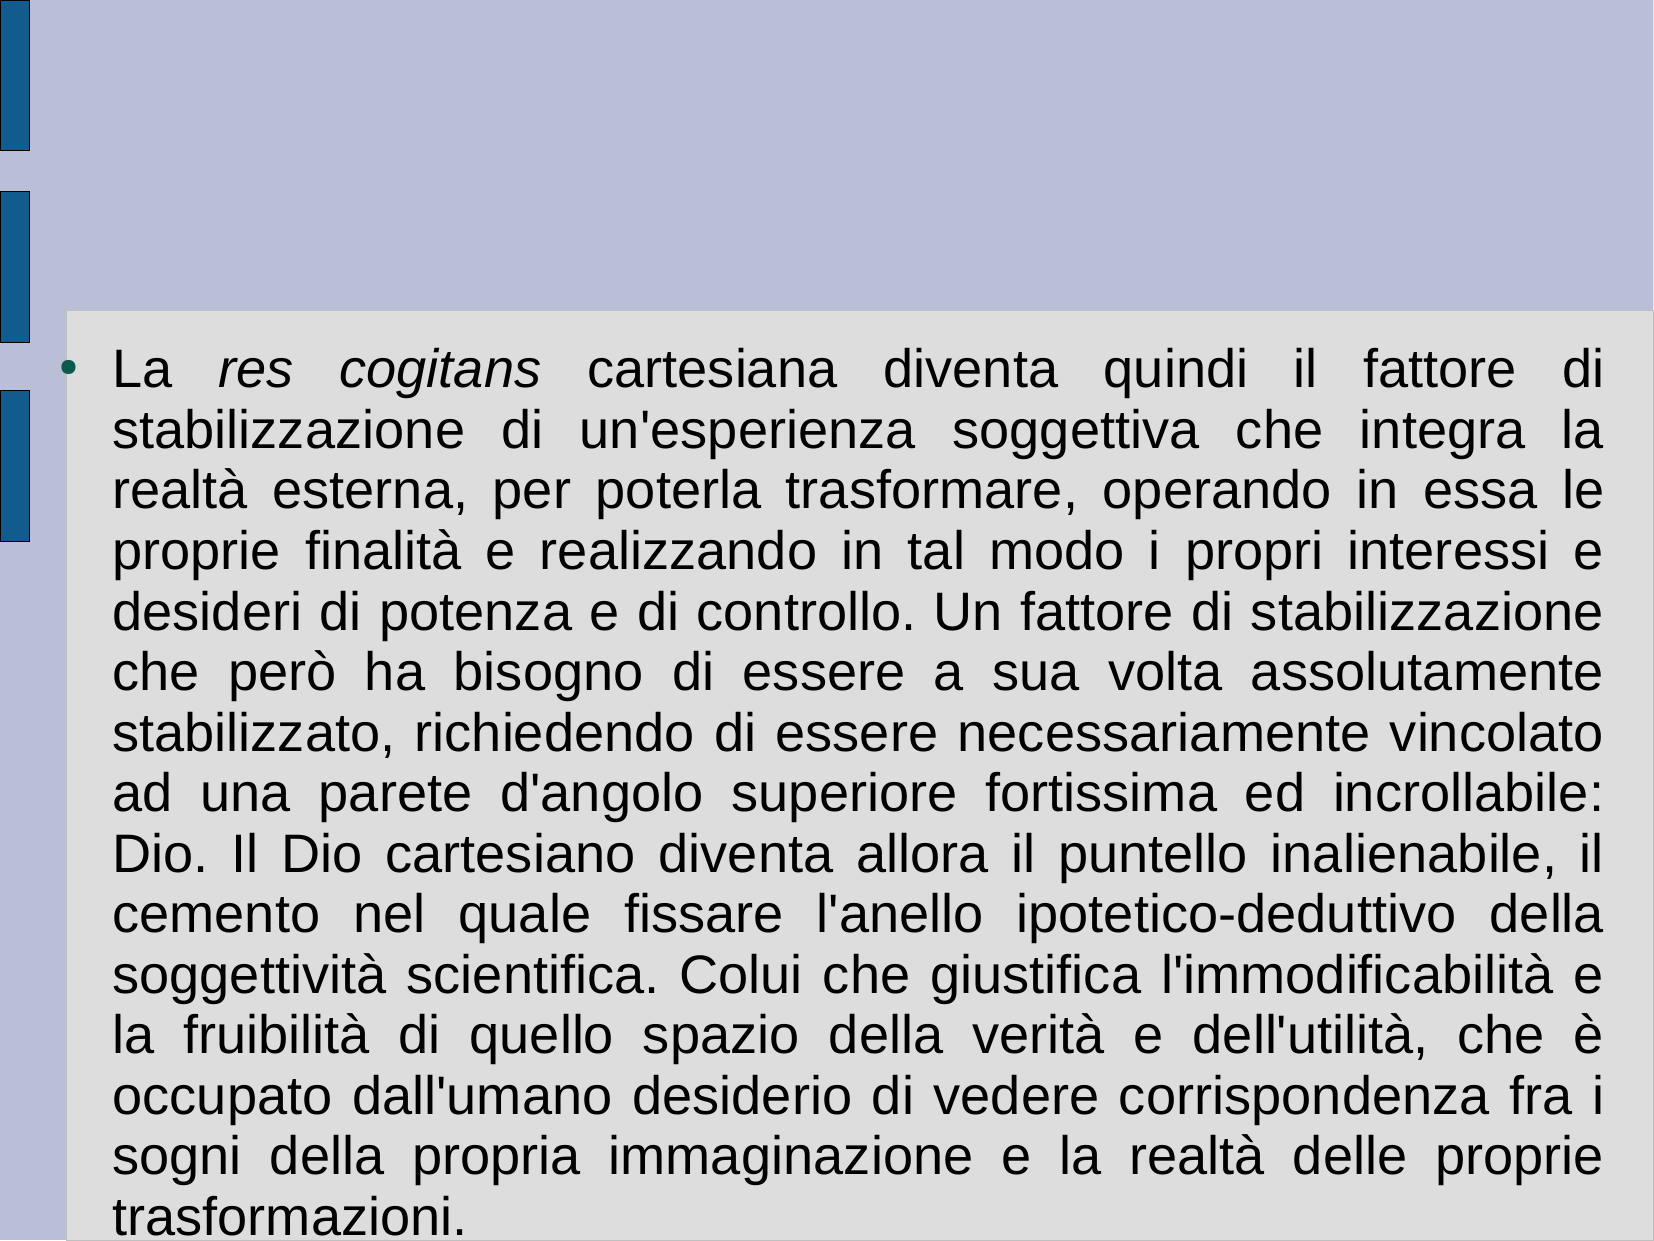

#
La res cogitans cartesiana diventa quindi il fattore di stabilizzazione di un'esperienza soggettiva che integra la realtà esterna, per poterla trasformare, operando in essa le proprie finalità e realizzando in tal modo i propri interessi e desideri di potenza e di controllo. Un fattore di stabilizzazione che però ha bisogno di essere a sua volta assolutamente stabilizzato, richiedendo di essere necessariamente vincolato ad una parete d'angolo superiore fortissima ed incrollabile: Dio. Il Dio cartesiano diventa allora il puntello inalienabile, il cemento nel quale fissare l'anello ipotetico-deduttivo della soggettività scientifica. Colui che giustifica l'immodificabilità e la fruibilità di quello spazio della verità e dell'utilità, che è occupato dall'umano desiderio di vedere corrispondenza fra i sogni della propria immaginazione e la realtà delle proprie trasformazioni.